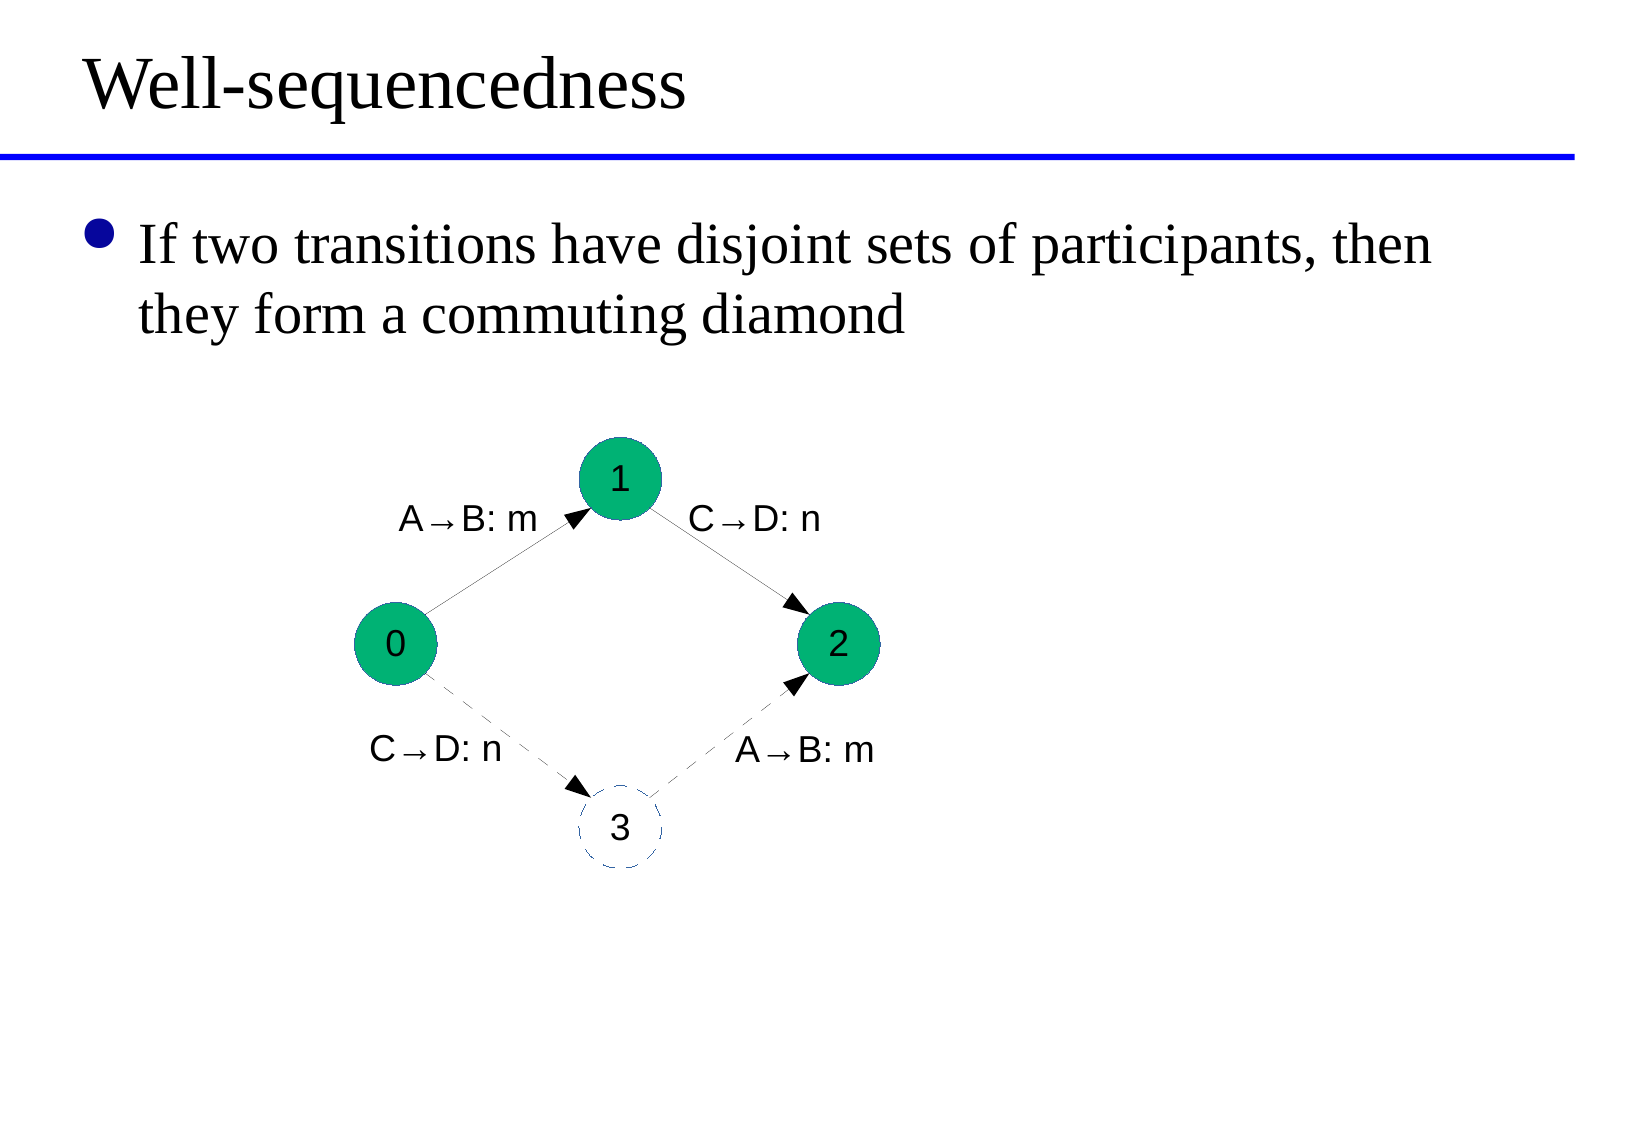

# Well-sequencedness
If two transitions have disjoint sets of participants, then they form a commuting diamond
1
A→B: m
C→D: n
0
2
C→D: n
A→B: m
3